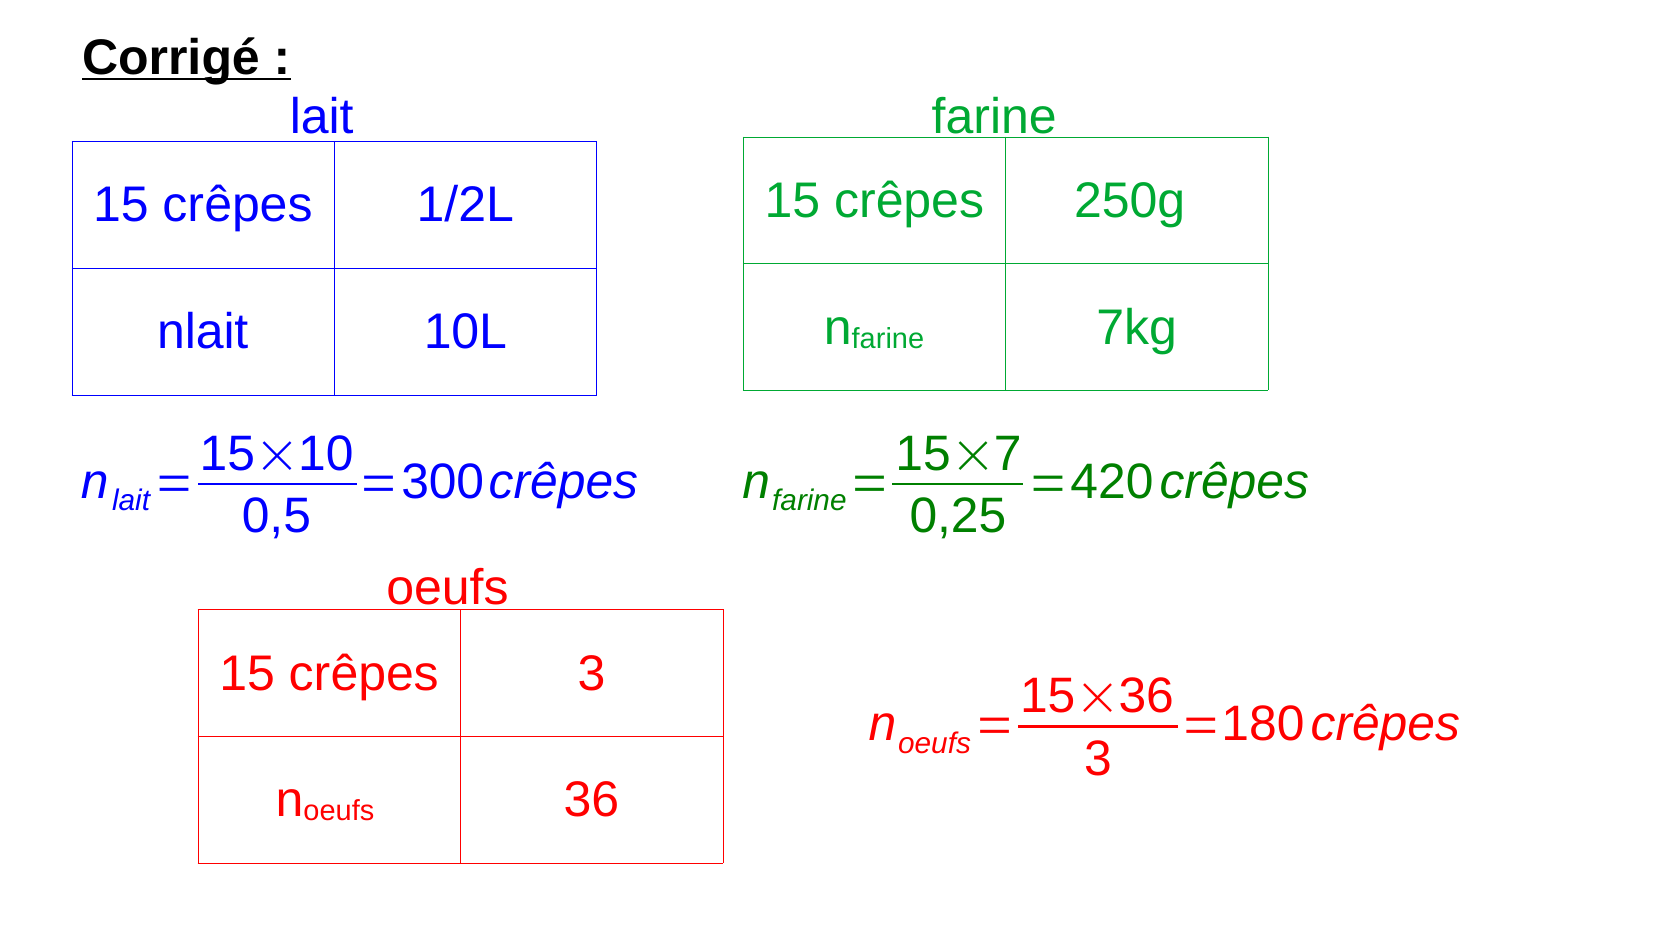

Corrigé :
lait
| 15 crêpes | 1/2L |
| --- | --- |
| nlait | 10L |
farine
| 15 crêpes | 250g |
| --- | --- |
| nfarine | 7kg |
oeufs
| 15 crêpes | 3 |
| --- | --- |
| noeufs | 36 |